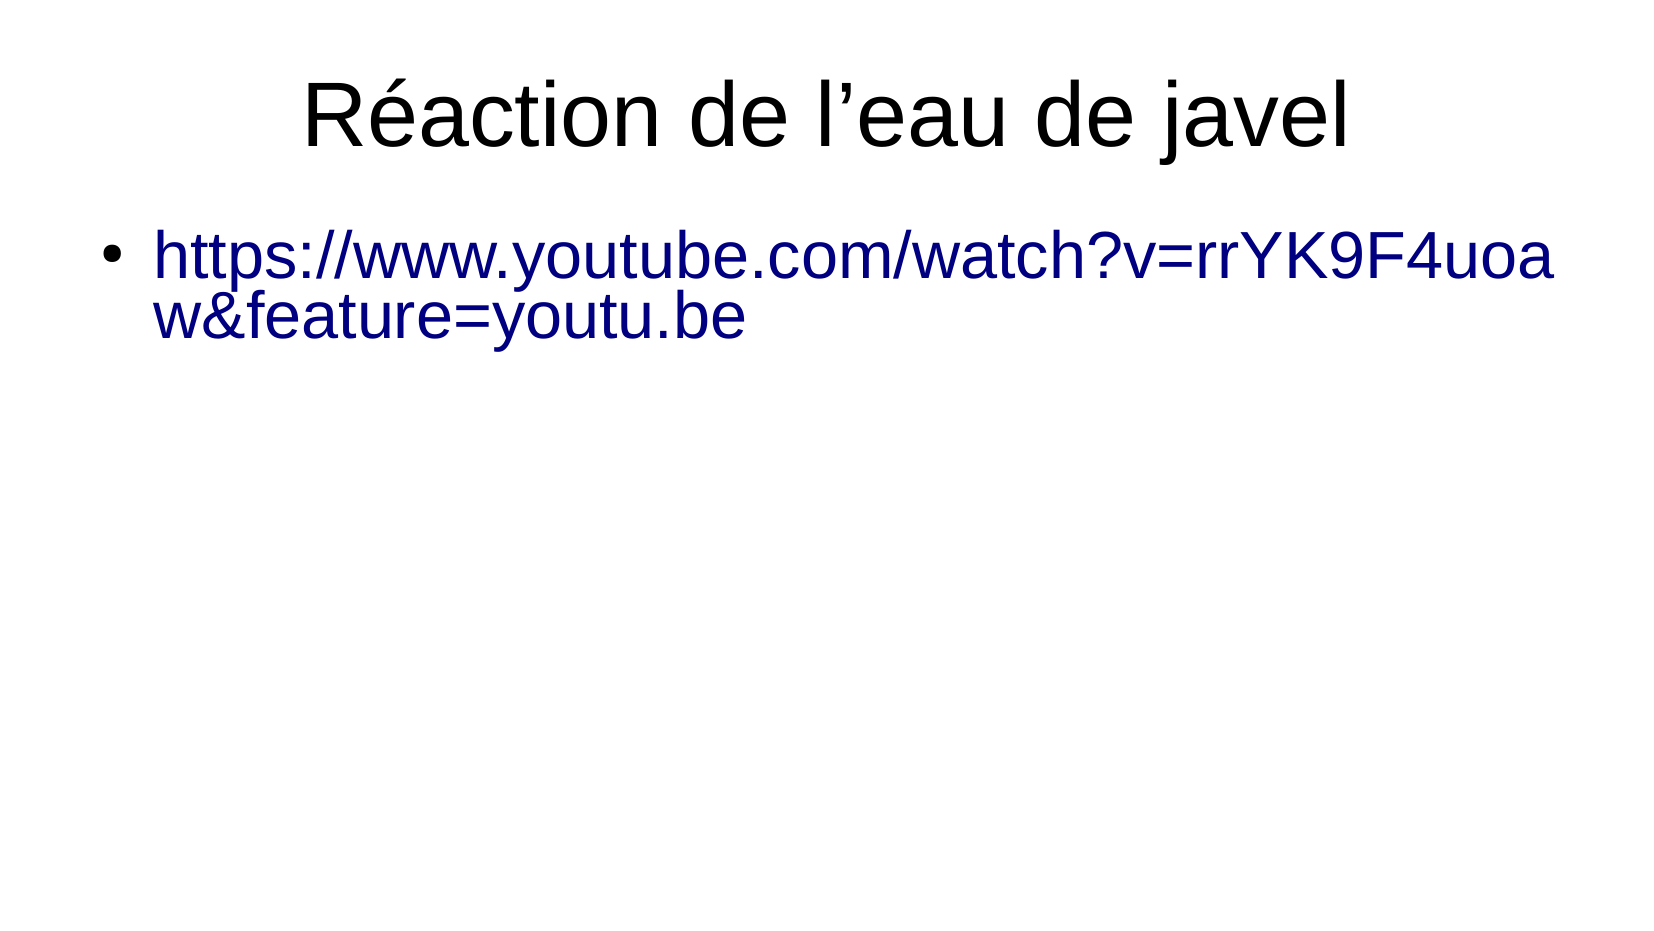

# Réaction de l’eau de javel
https://www.youtube.com/watch?v=rrYK9F4uoaw&feature=youtu.be